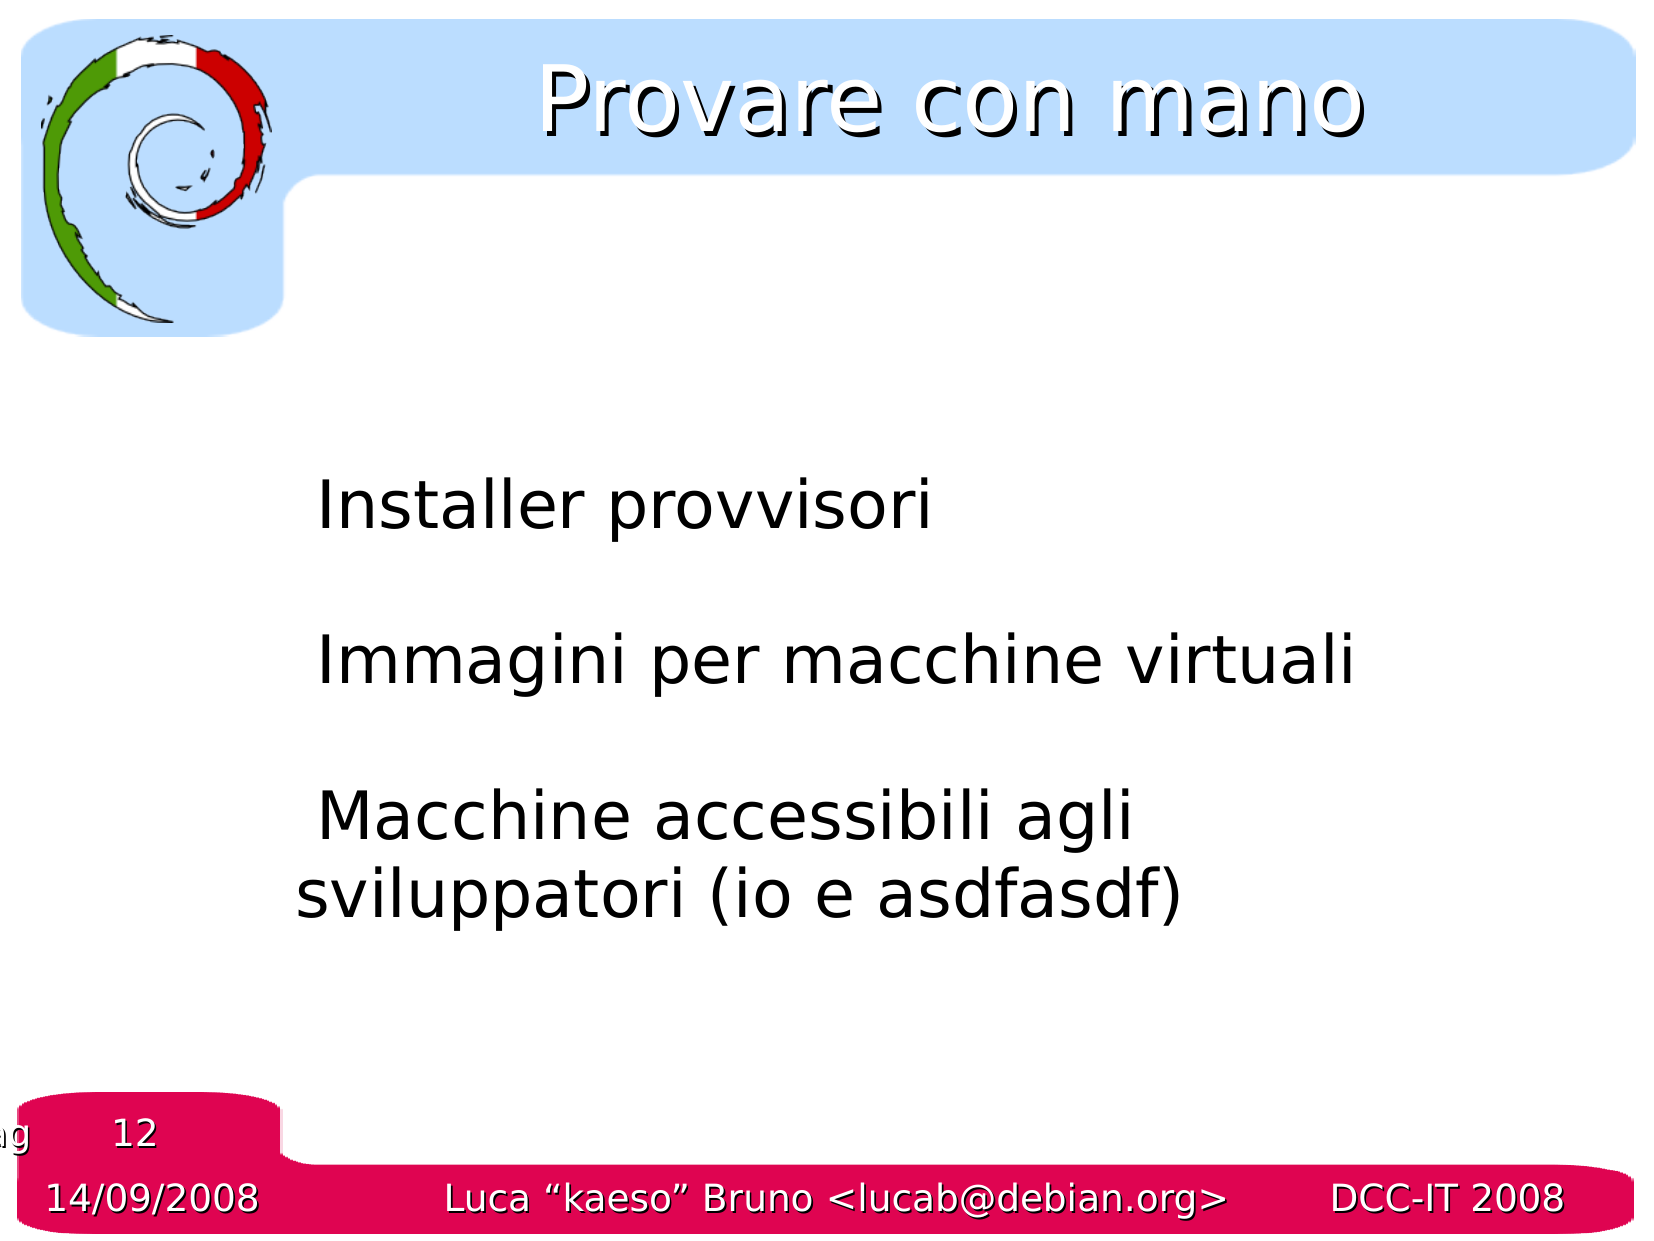

# Provare con mano
Pag
Luca “kaeso” Bruno <lucab@debian.org> 		DCC-IT 2008
14/09/2008
 Installer provvisori
 Immagini per macchine virtuali
 Macchine accessibili agli 						sviluppatori (io e asdfasdf)